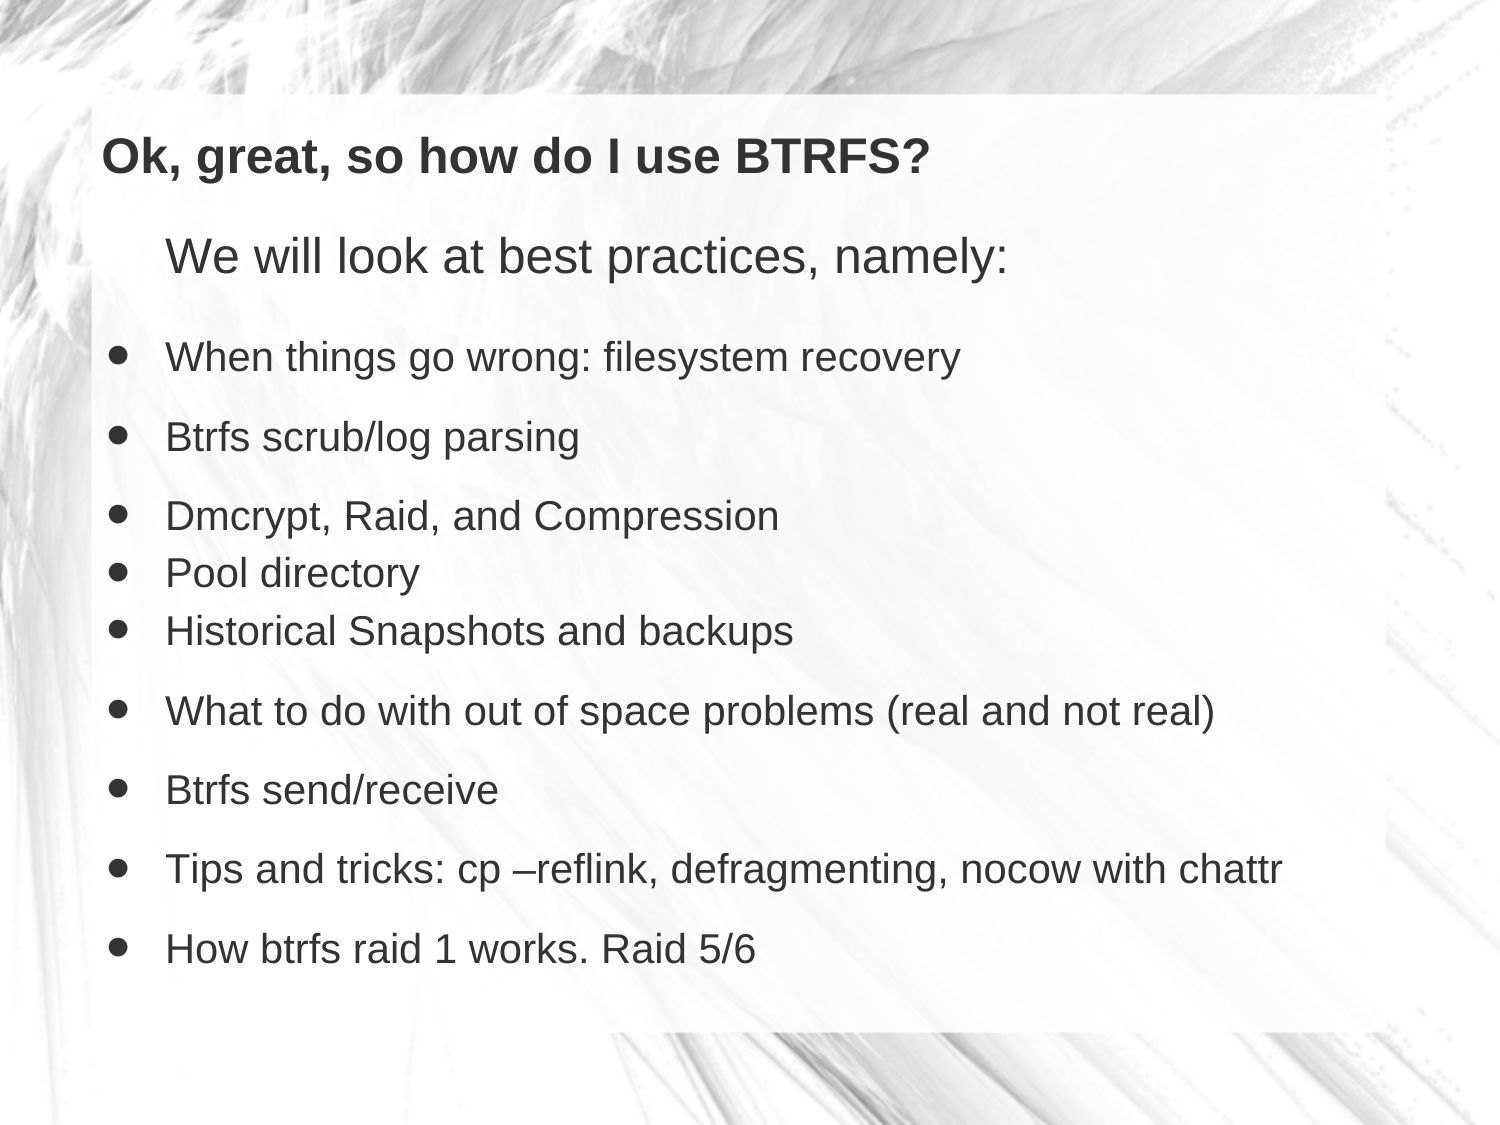

# Ok, great, so how do I use BTRFS?
We will look at best practices, namely:
When things go wrong: filesystem recovery
Btrfs scrub/log parsing
Dmcrypt, Raid, and Compression
Pool directory
Historical Snapshots and backups
What to do with out of space problems (real and not real)
Btrfs send/receive
Tips and tricks: cp –reflink, defragmenting, nocow with chattr
How btrfs raid 1 works. Raid 5/6